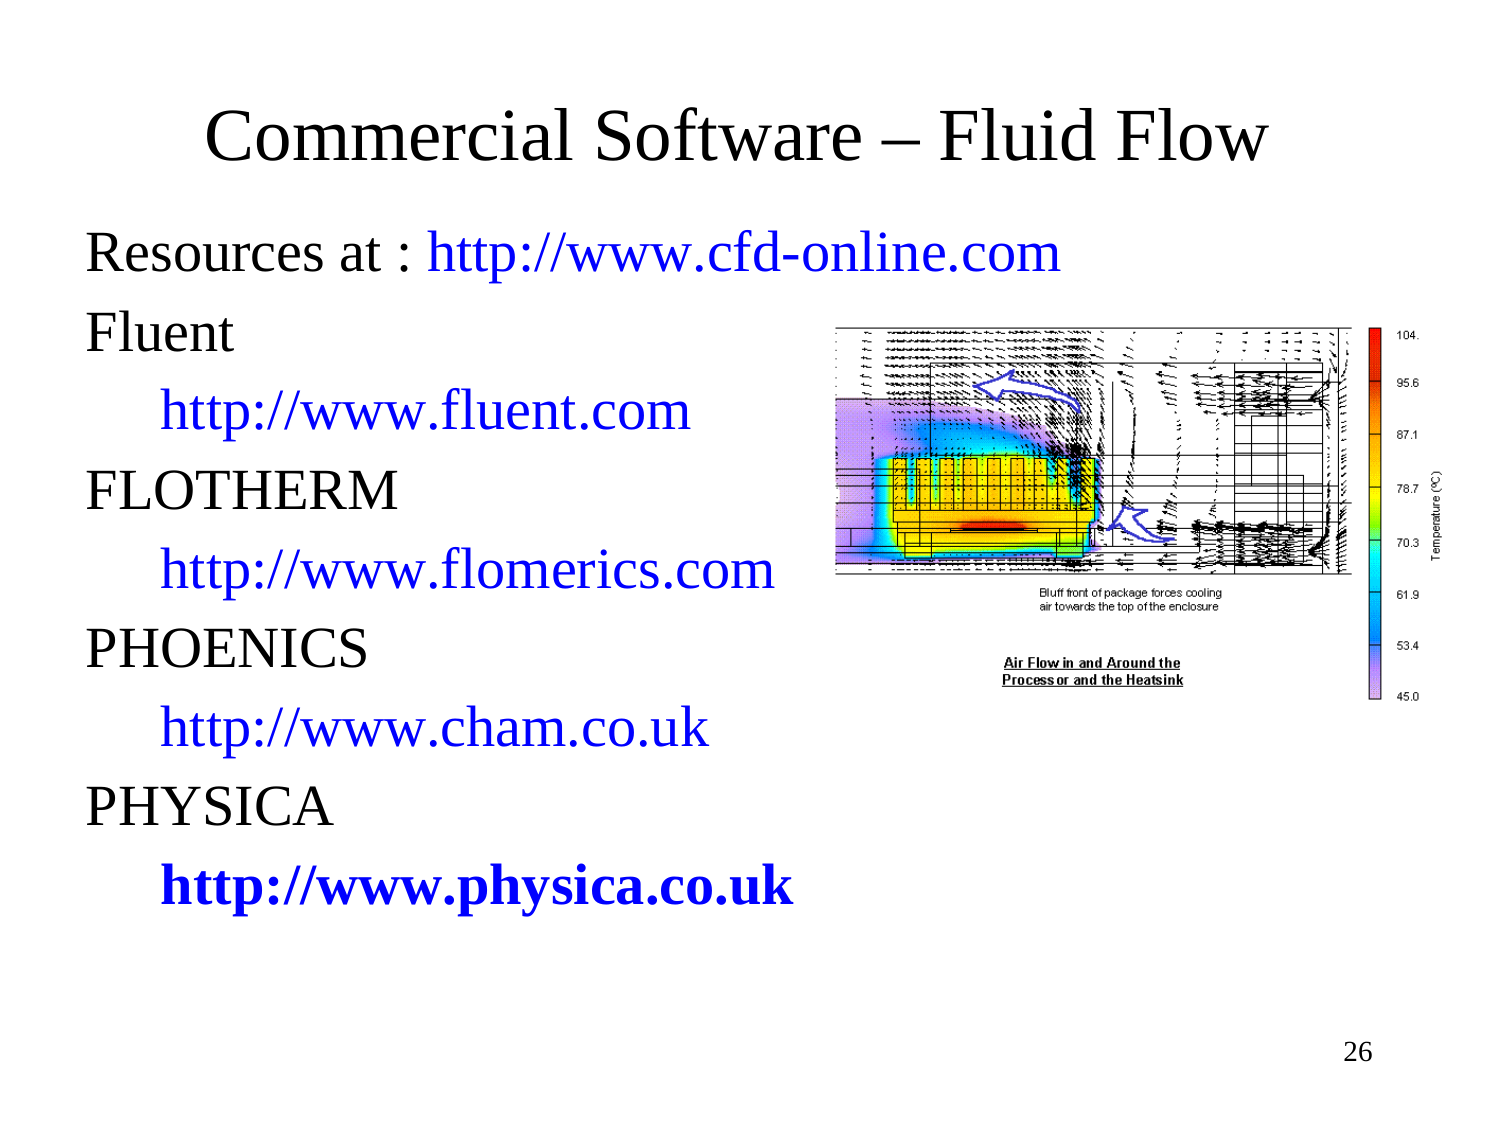

# Commercial Software – Fluid Flow
Resources at : http://www.cfd-online.com
Fluent
http://www.fluent.com
FLOTHERM
http://www.flomerics.com
PHOENICS
http://www.cham.co.uk
PHYSICA
http://www.physica.co.uk